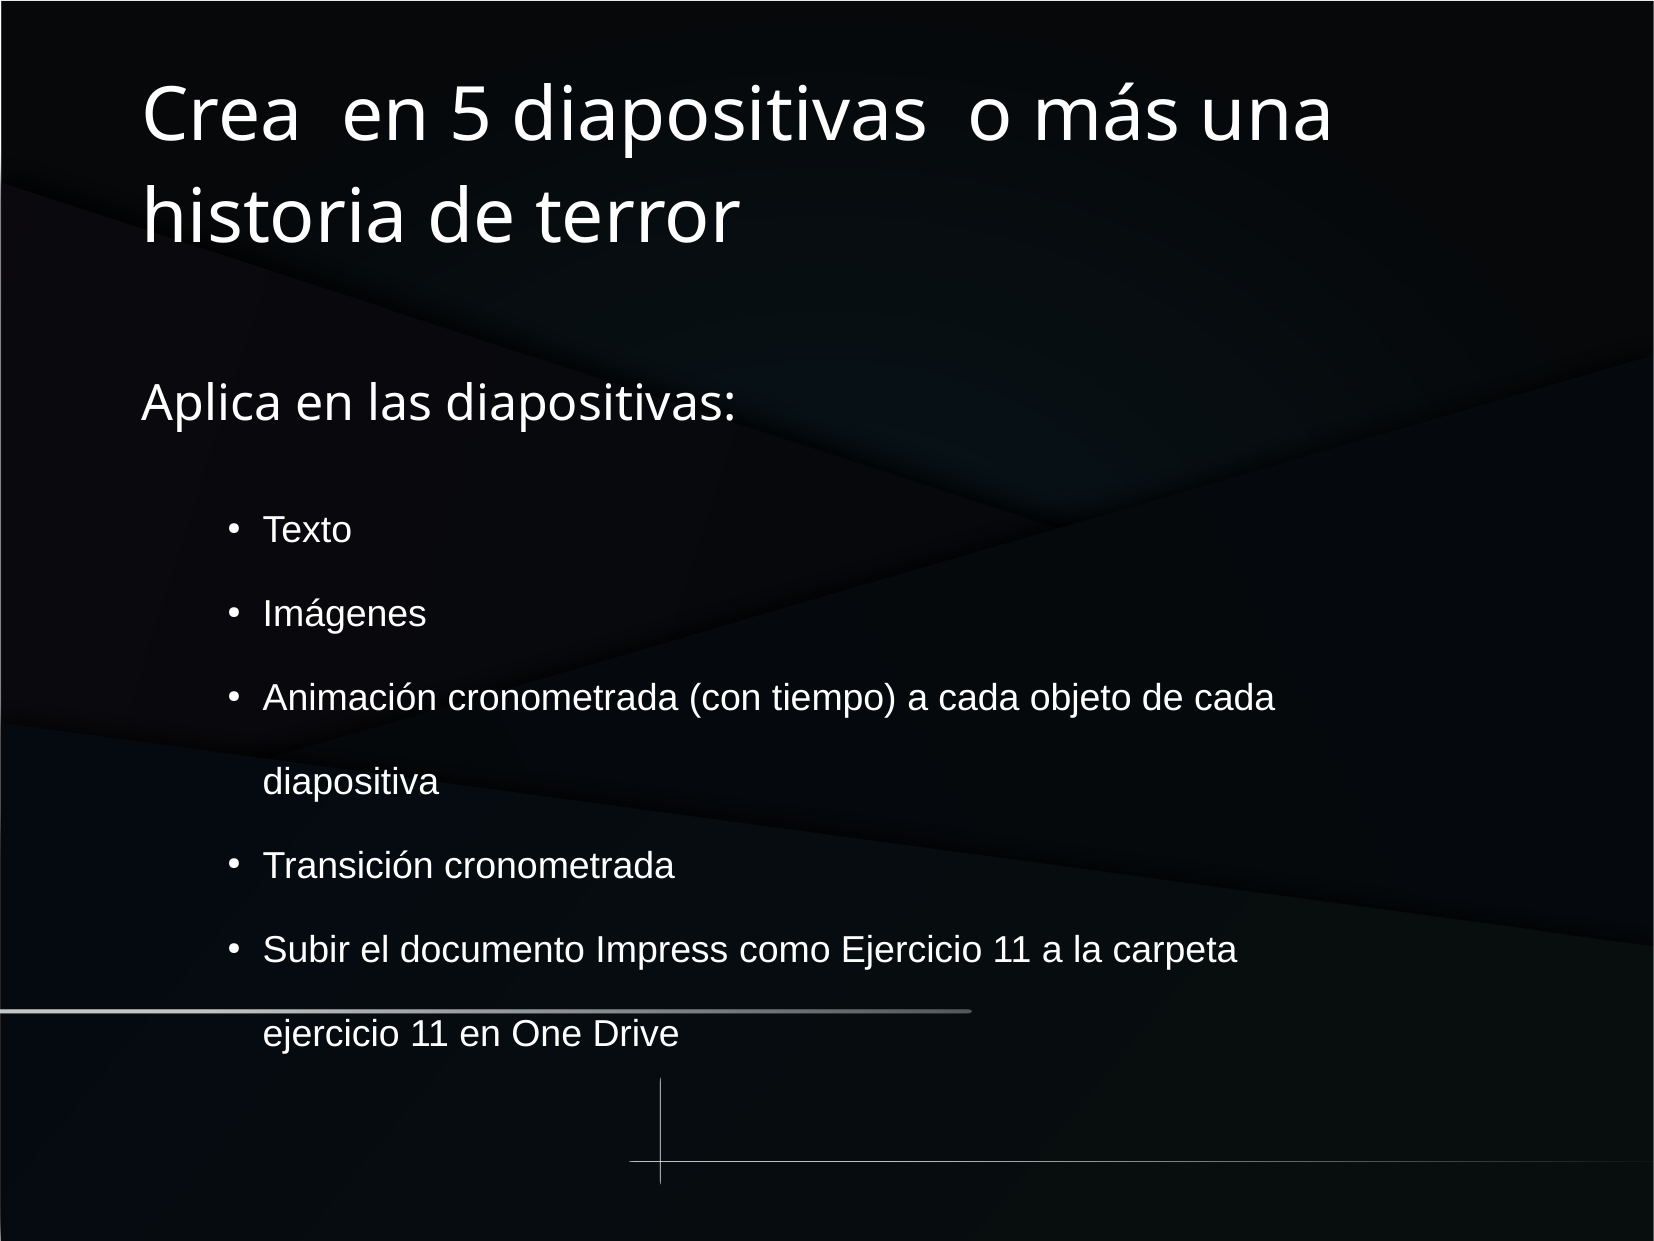

# Crea en 5 diapositivas o más una historia de terror Aplica en las diapositivas:
Texto
Imágenes
Animación cronometrada (con tiempo) a cada objeto de cada diapositiva
Transición cronometrada
Subir el documento Impress como Ejercicio 11 a la carpeta ejercicio 11 en One Drive